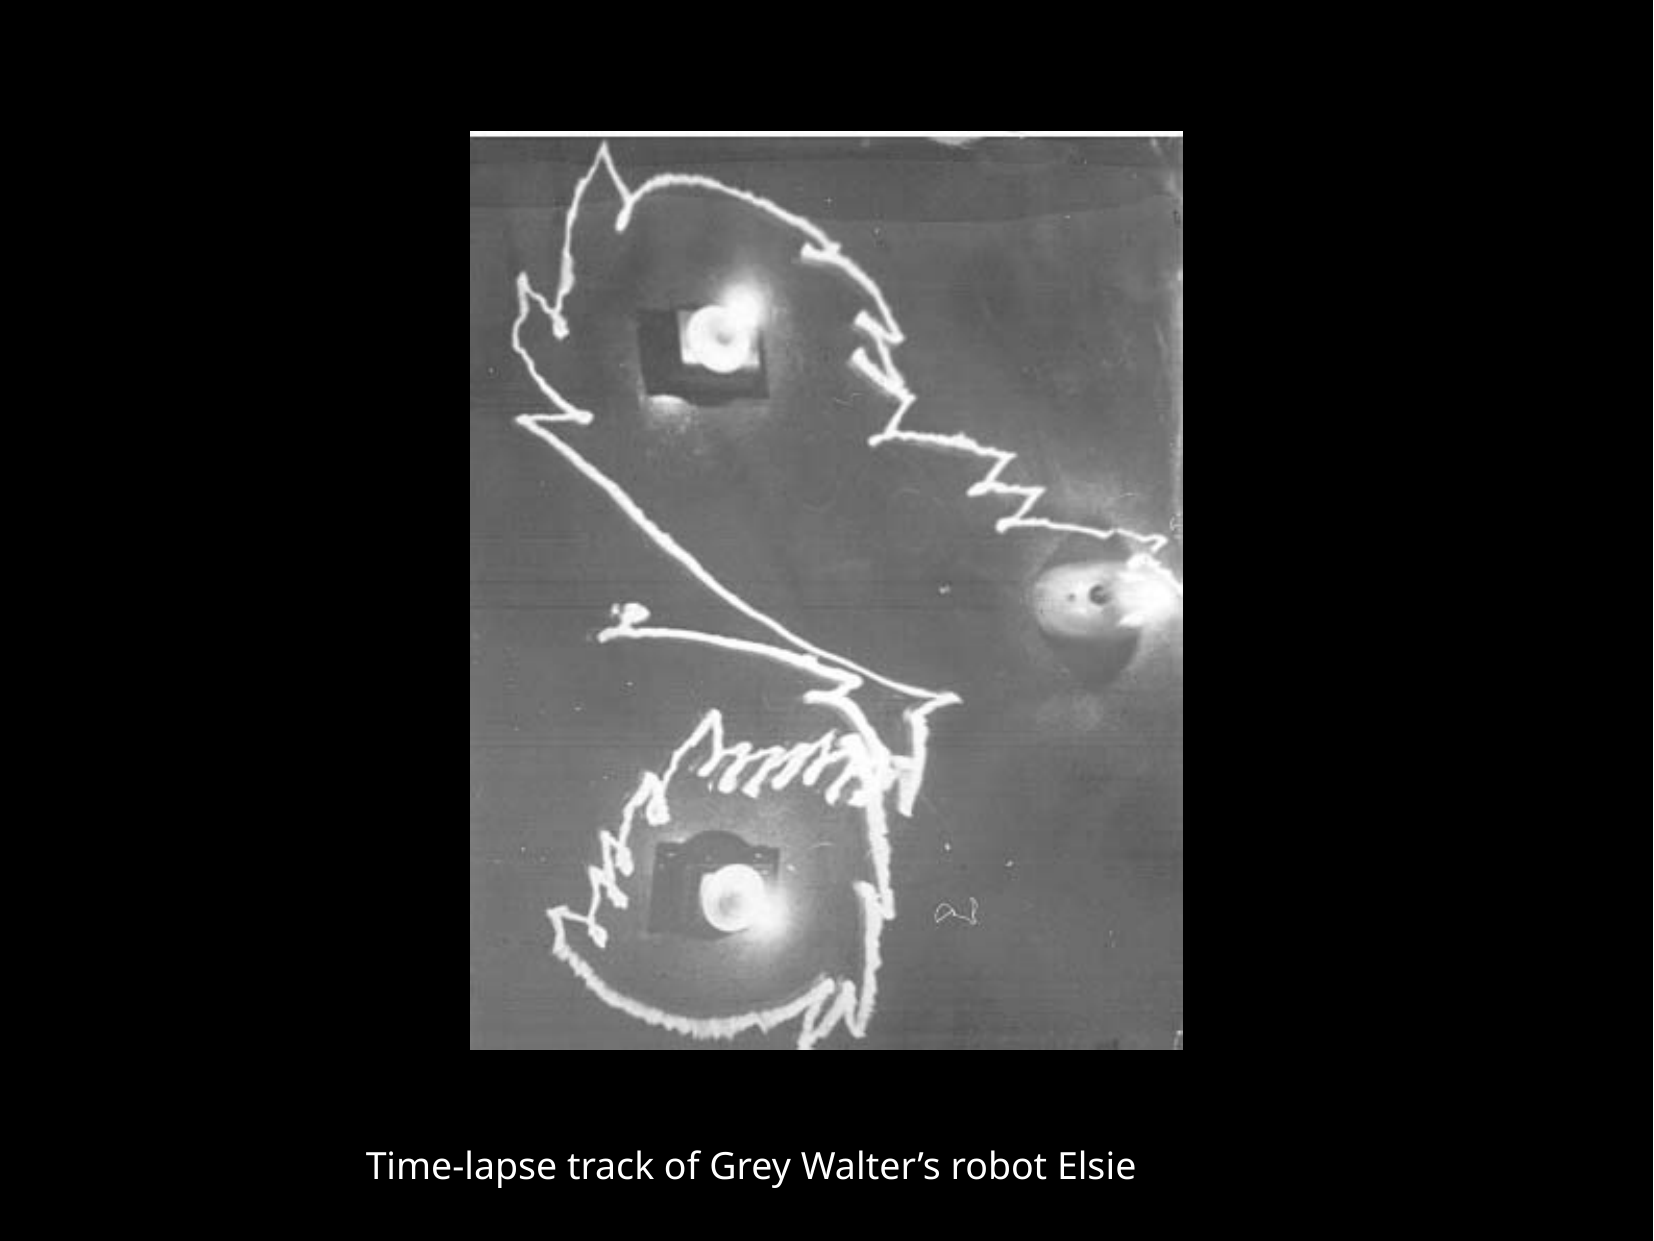

Time-lapse track of Grey Walter’s robot Elsie